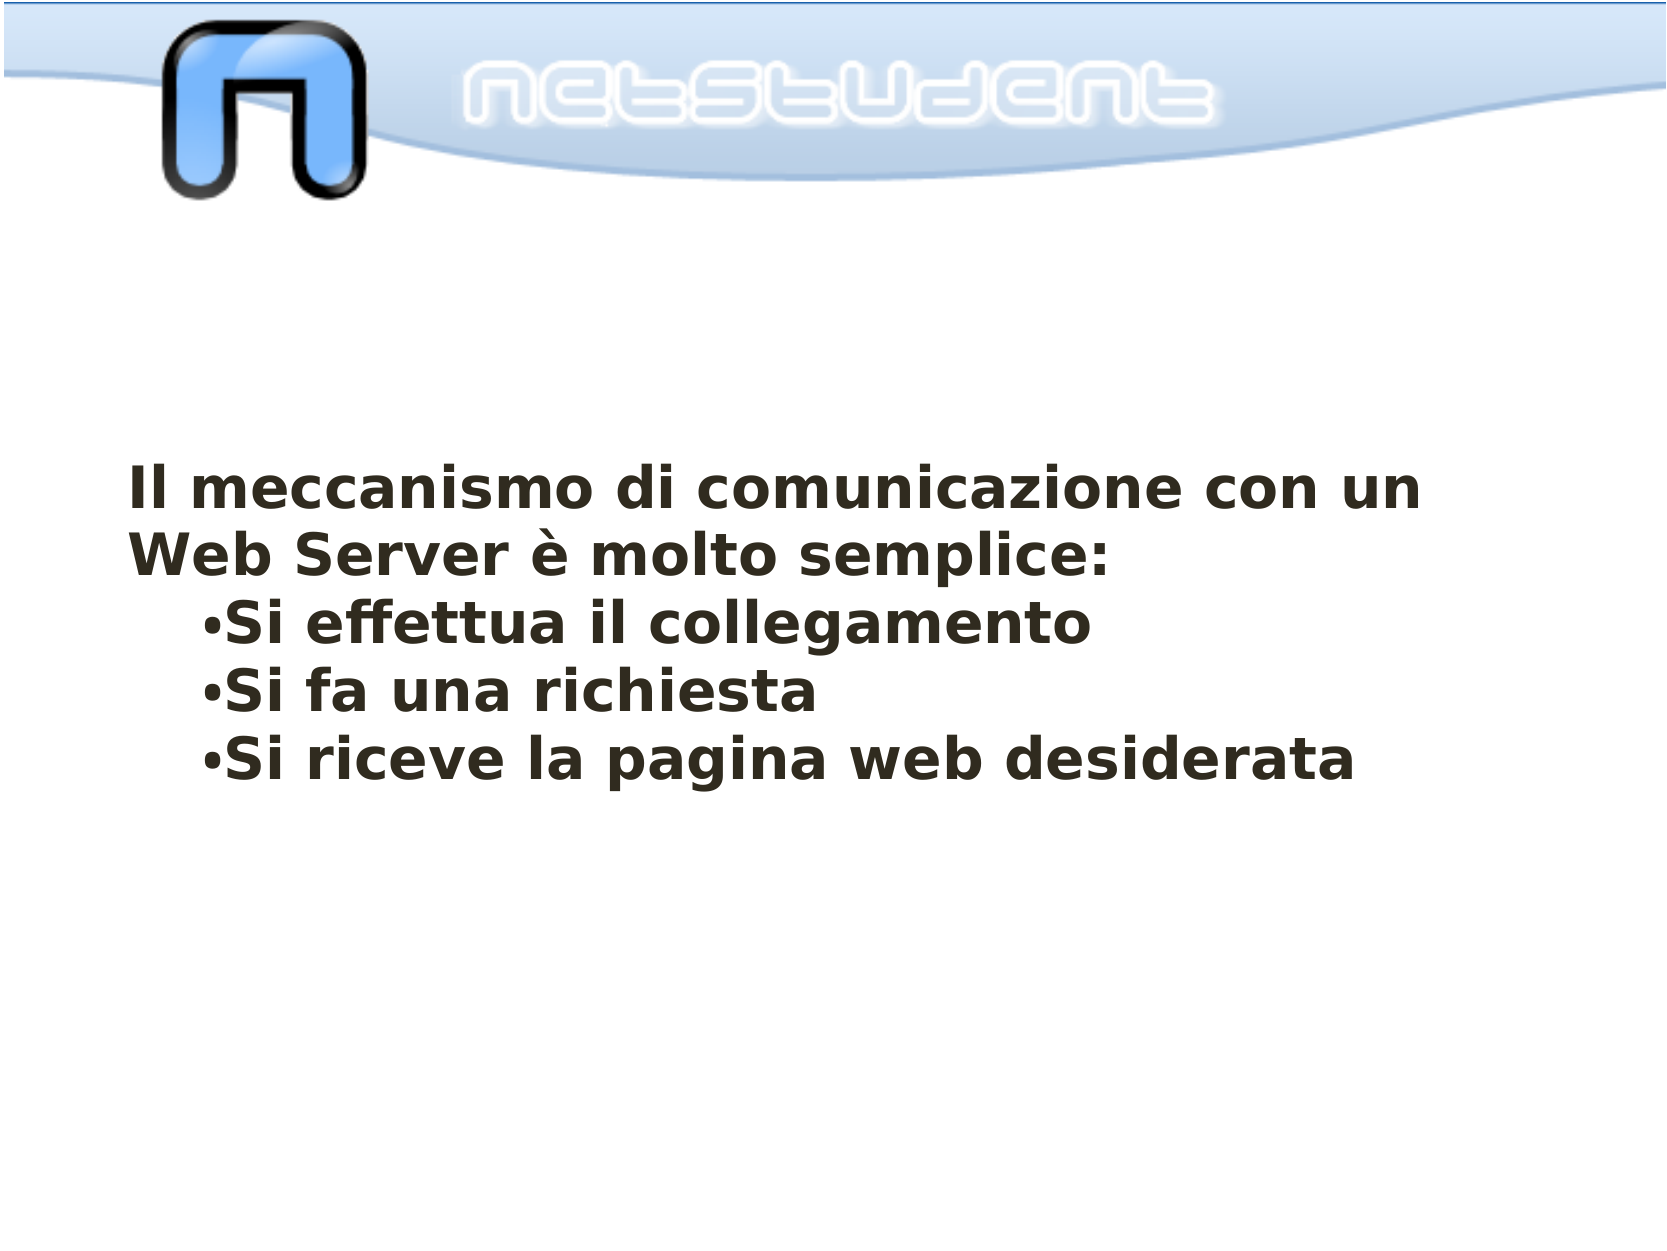

Il meccanismo di comunicazione con un Web Server è molto semplice:
Si effettua il collegamento
Si fa una richiesta
Si riceve la pagina web desiderata